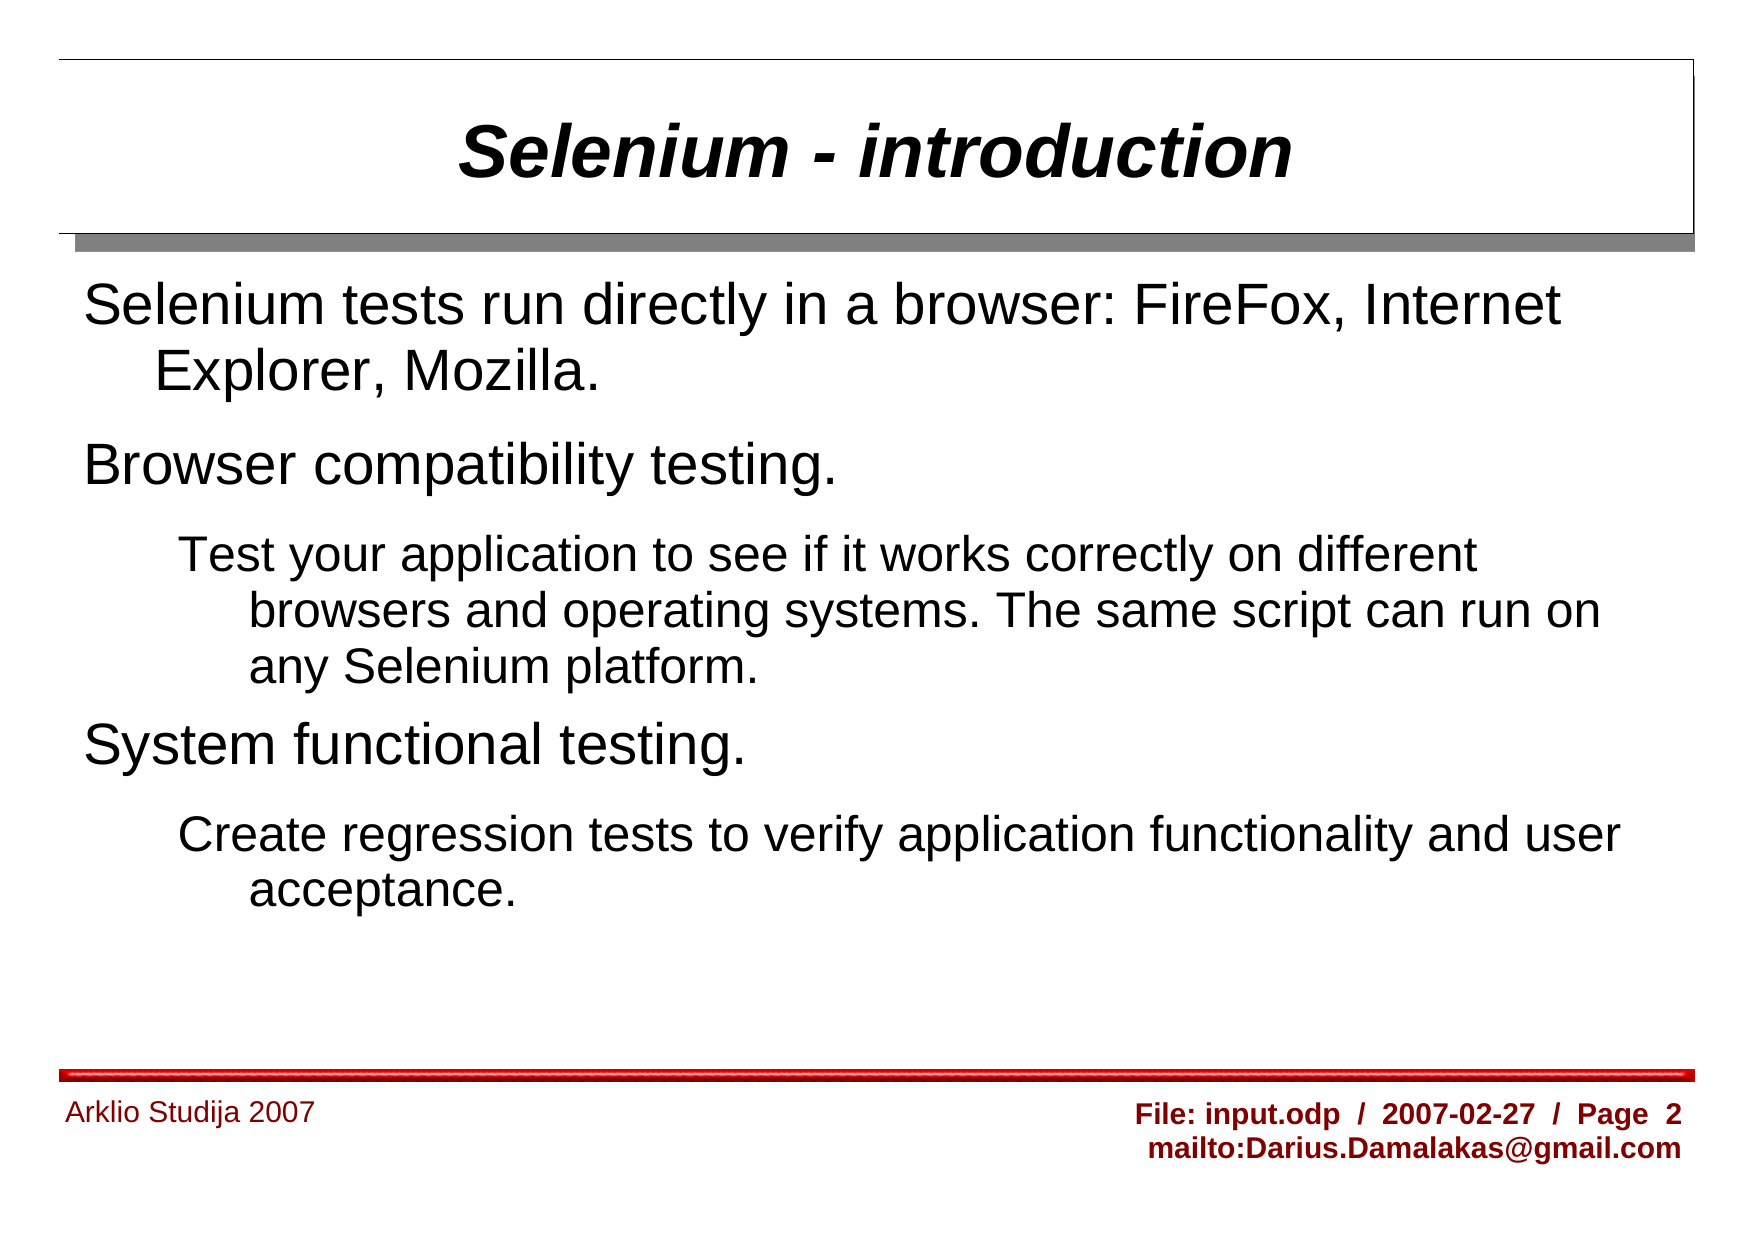

# Selenium - introduction
Selenium tests run directly in a browser: FireFox, Internet Explorer, Mozilla.
Browser compatibility testing.
Test your application to see if it works correctly on different browsers and operating systems. The same script can run on any Selenium platform.
System functional testing.
Create regression tests to verify application functionality and user acceptance.